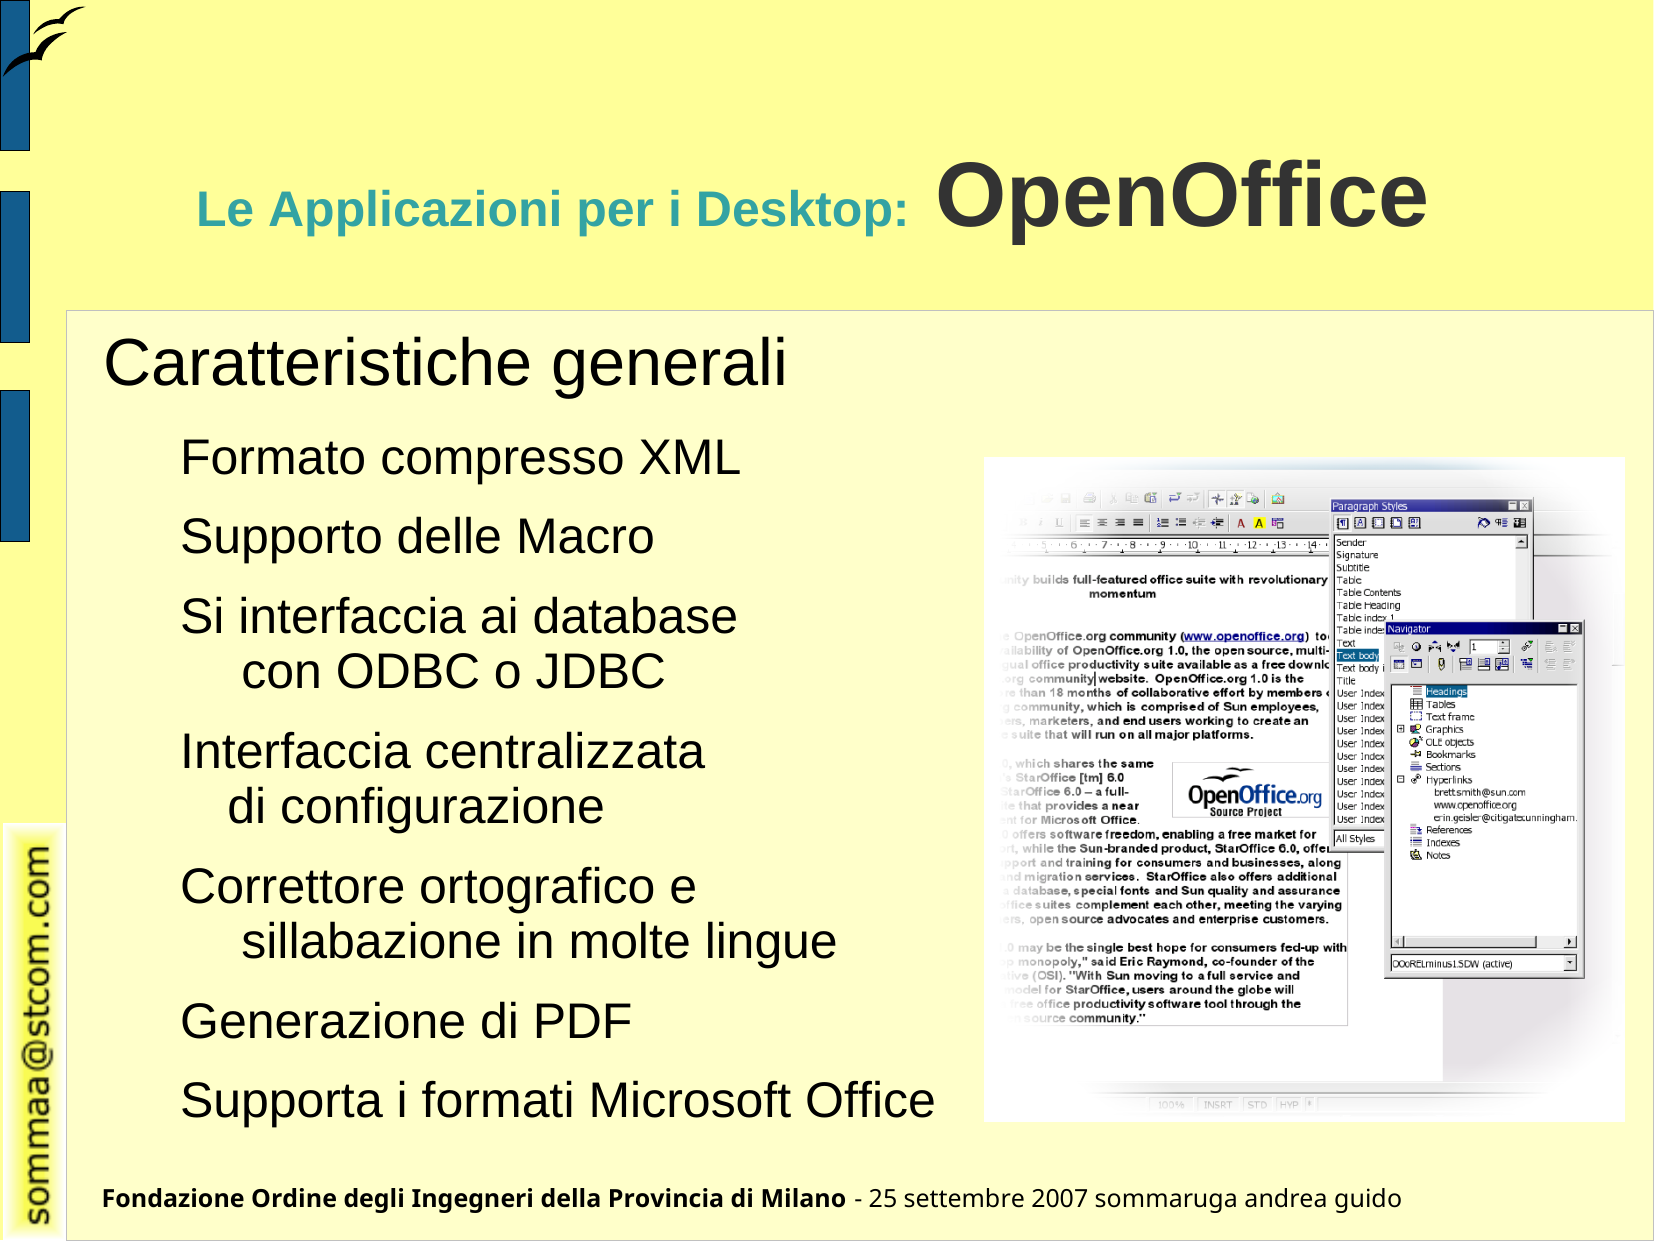

# Le Applicazioni per i Desktop: OpenOffice
Caratteristiche generali
Formato compresso XML
Supporto delle Macro
Si interfaccia ai database
 con ODBC o JDBC
Interfaccia centralizzata
di configurazione
Correttore ortografico e
 sillabazione in molte lingue
Generazione di PDF
Supporta i formati Microsoft Office